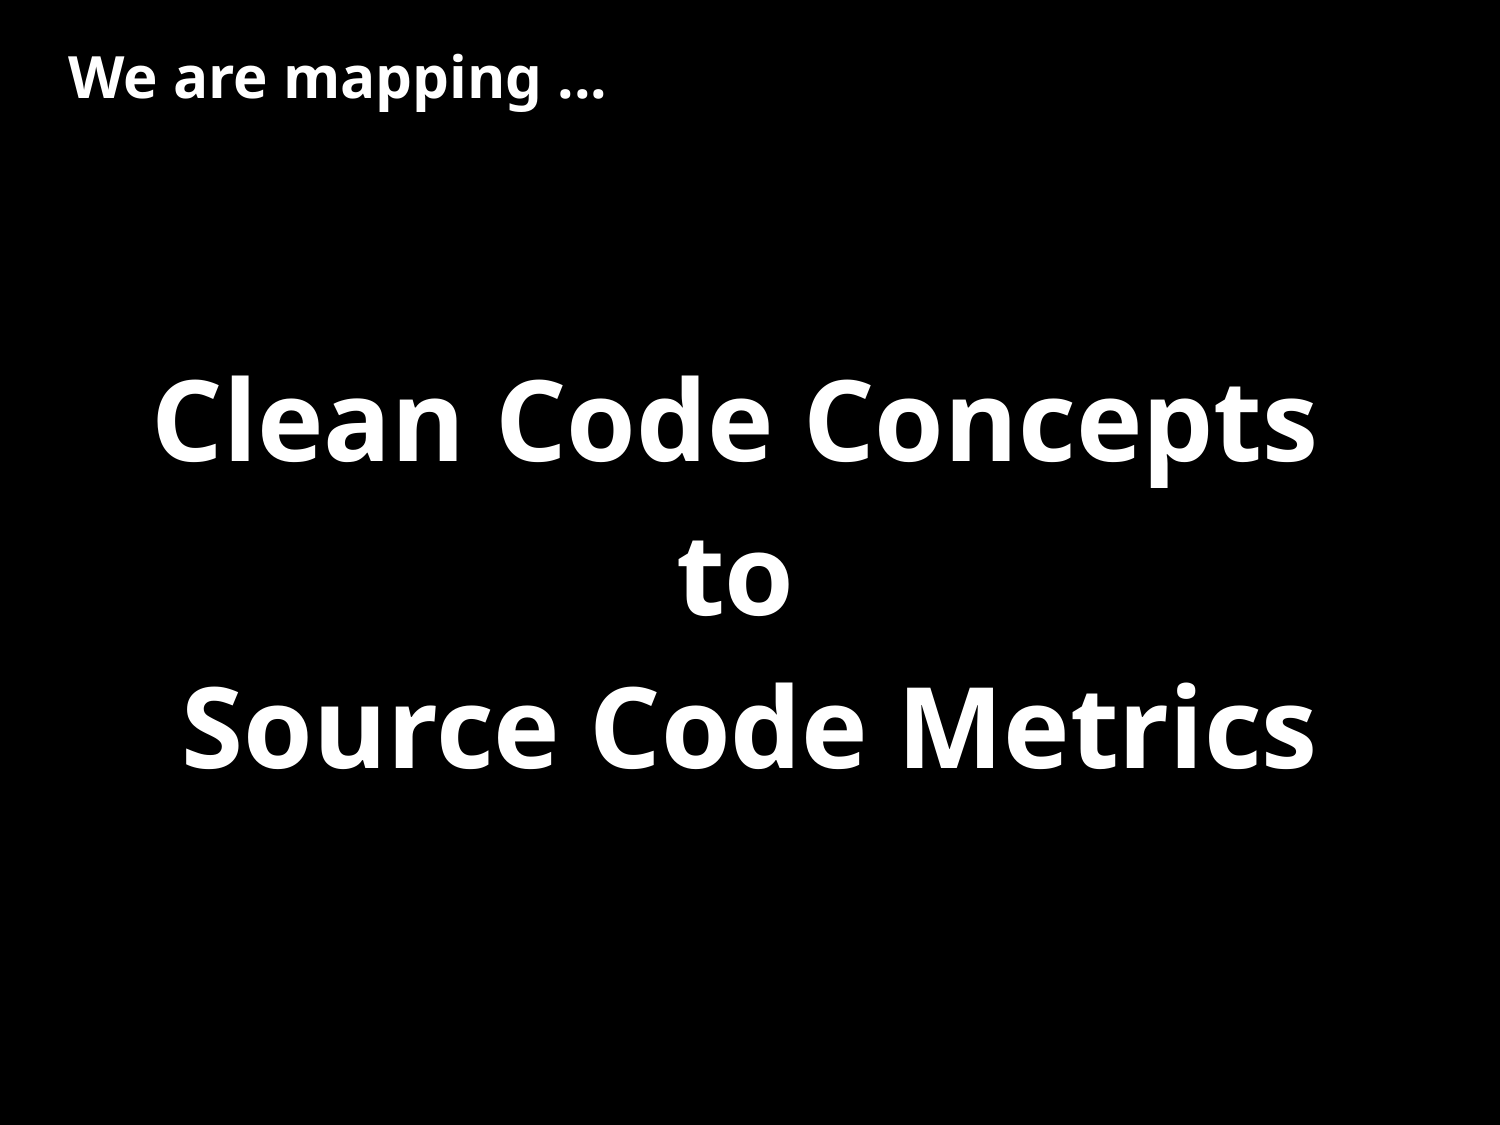

We are mapping ...
# Clean Code Concepts to Source Code Metrics